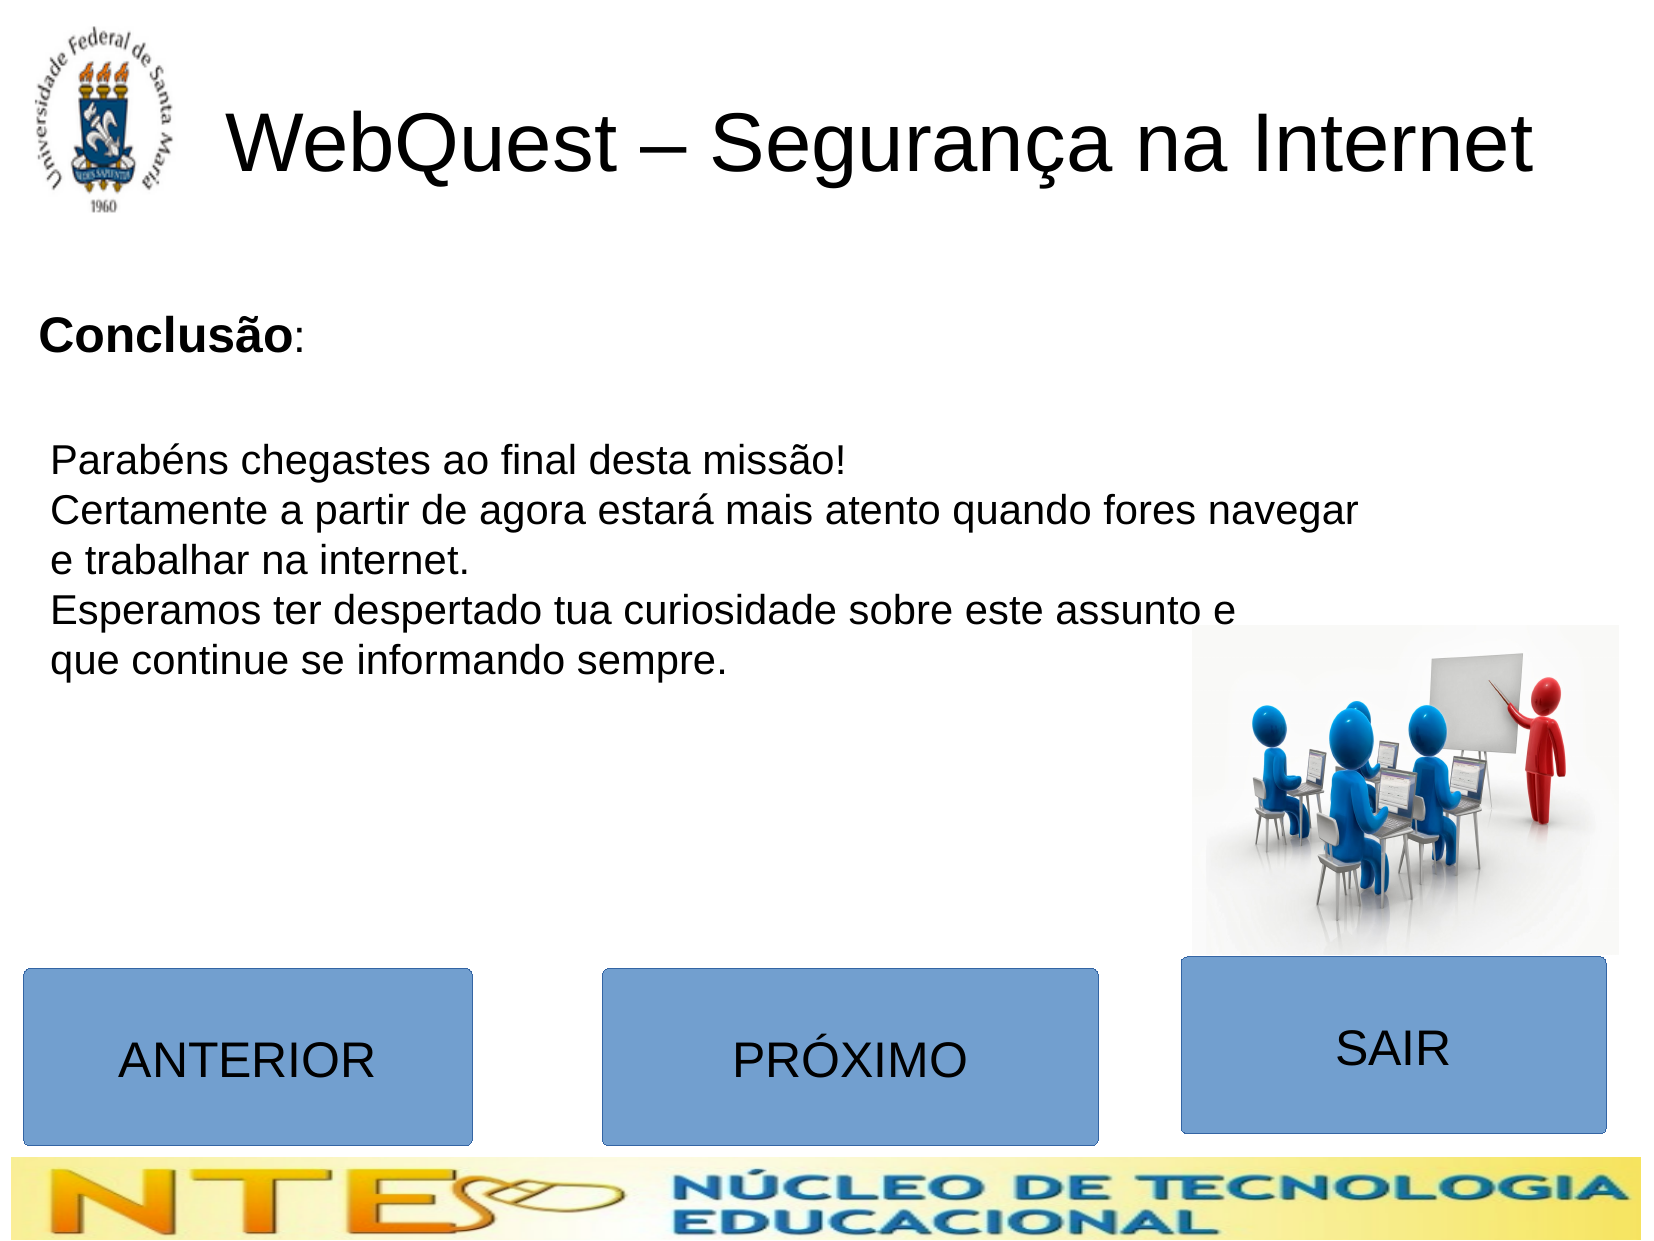

WebQuest – Segurança na Internet
Conclusão:
Parabéns chegastes ao final desta missão!
Certamente a partir de agora estará mais atento quando fores navegar
e trabalhar na internet.
Esperamos ter despertado tua curiosidade sobre este assunto e
que continue se informando sempre.
SAIR
ANTERIOR
PRÓXIMO